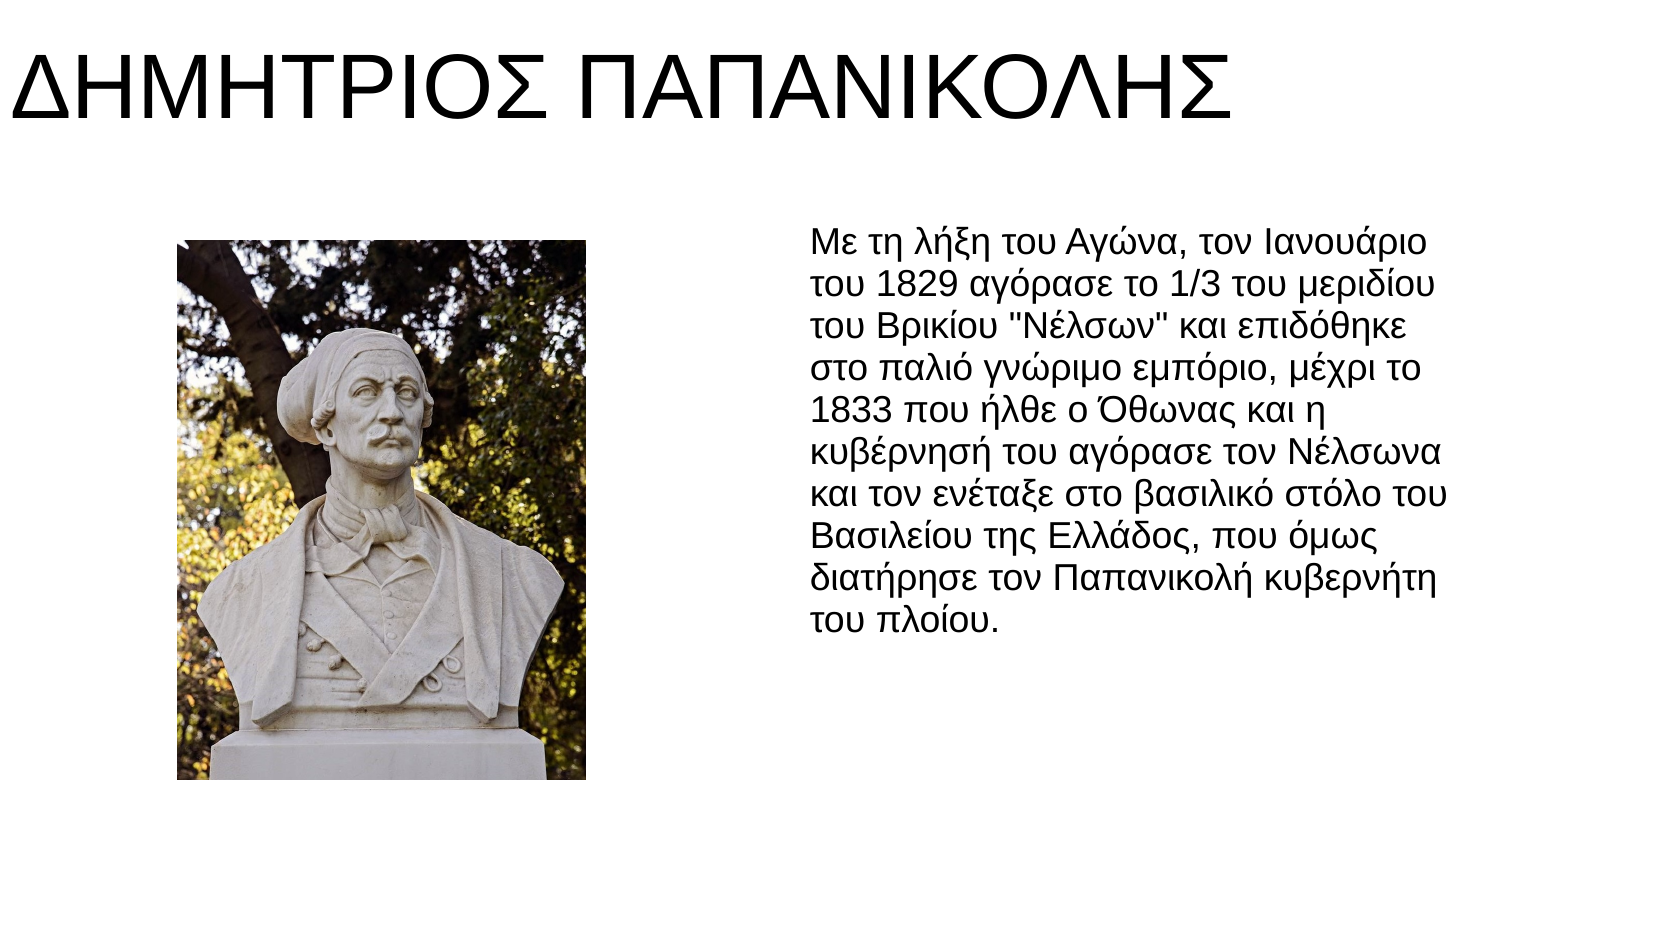

# ΔΗΜΗΤΡΙΟΣ ΠΑΠΑΝΙΚΟΛΗΣ
Με τη λήξη του Αγώνα, τον Ιανουάριο του 1829 αγόρασε το 1/3 του μεριδίου του Βρικίου "Νέλσων" και επιδόθηκε στο παλιό γνώριμο εμπόριο, μέχρι το 1833 που ήλθε ο Όθωνας και η κυβέρνησή του αγόρασε τον Νέλσωνα και τον ενέταξε στο βασιλικό στόλο του Βασιλείου της Ελλάδος, που όμως διατήρησε τον Παπανικολή κυβερνήτη του πλοίου.